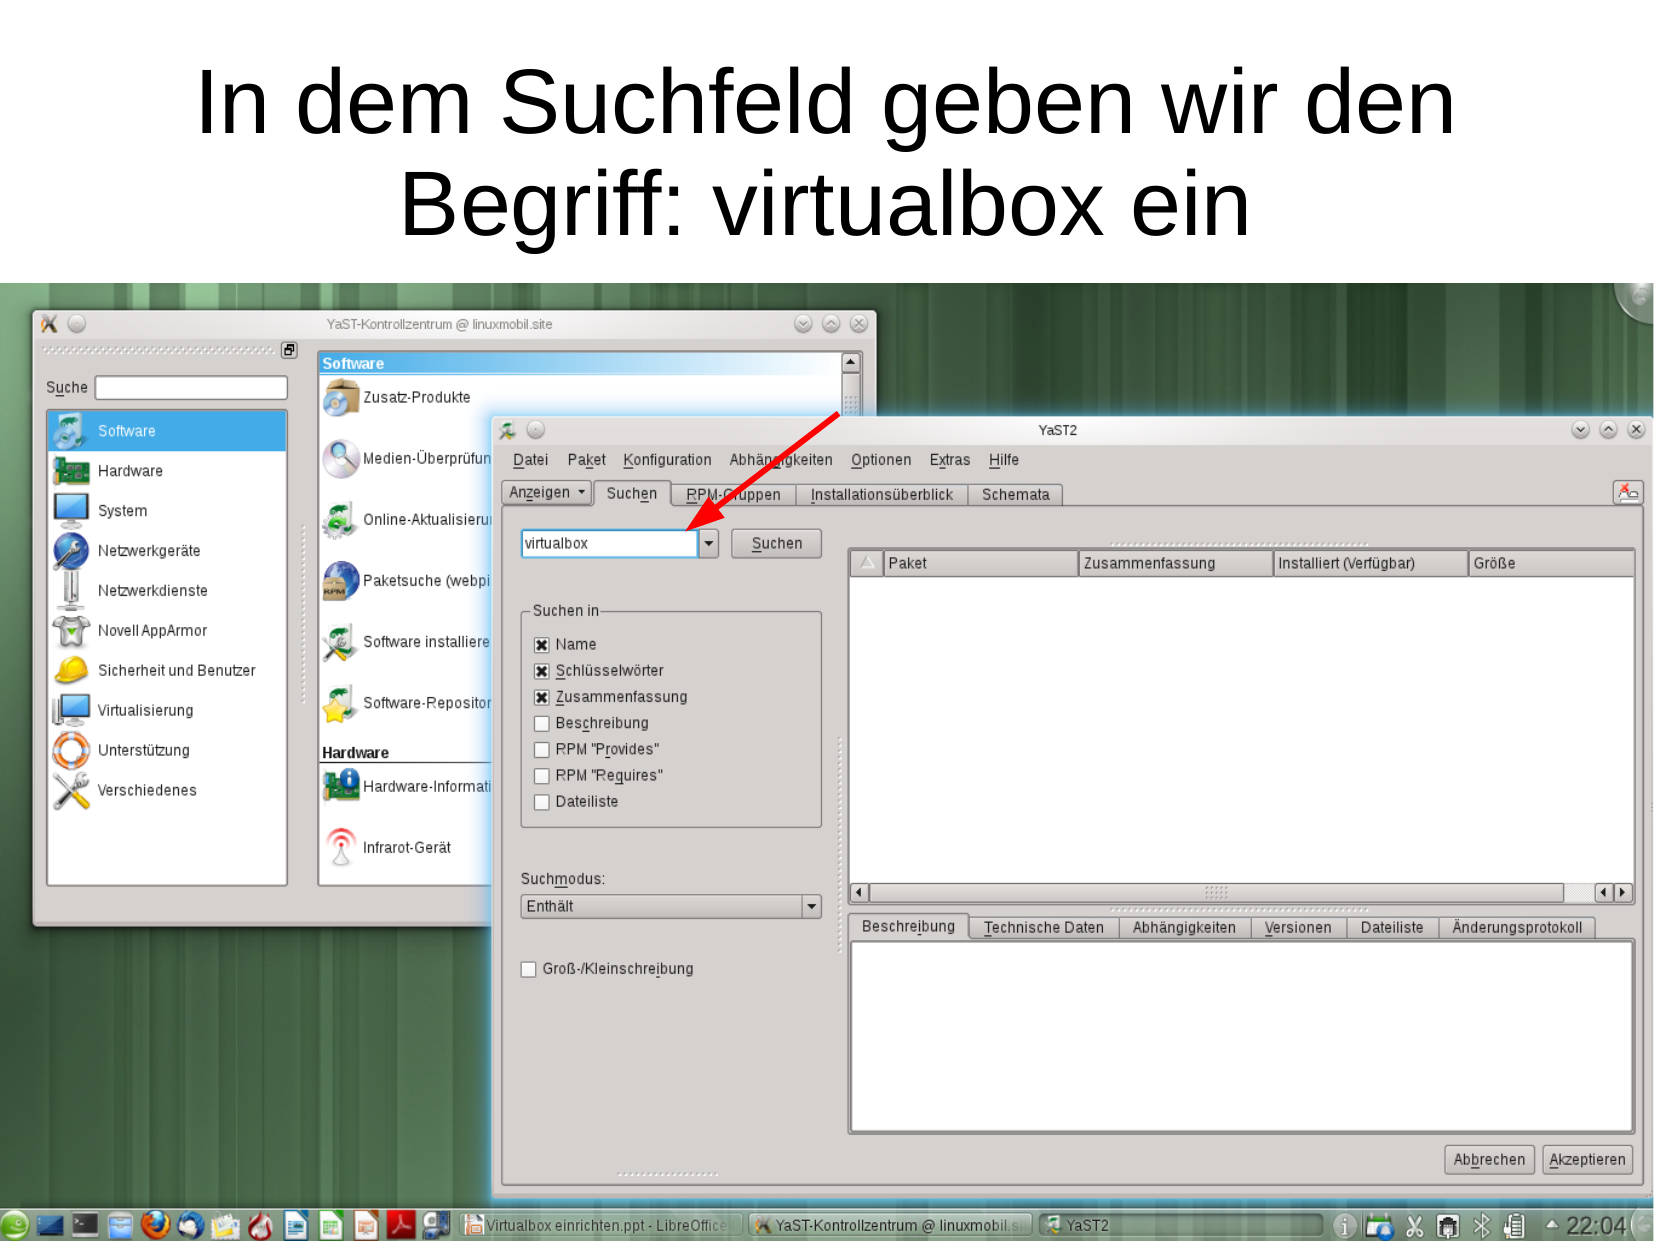

# In dem Suchfeld geben wir den Begriff: virtualbox ein